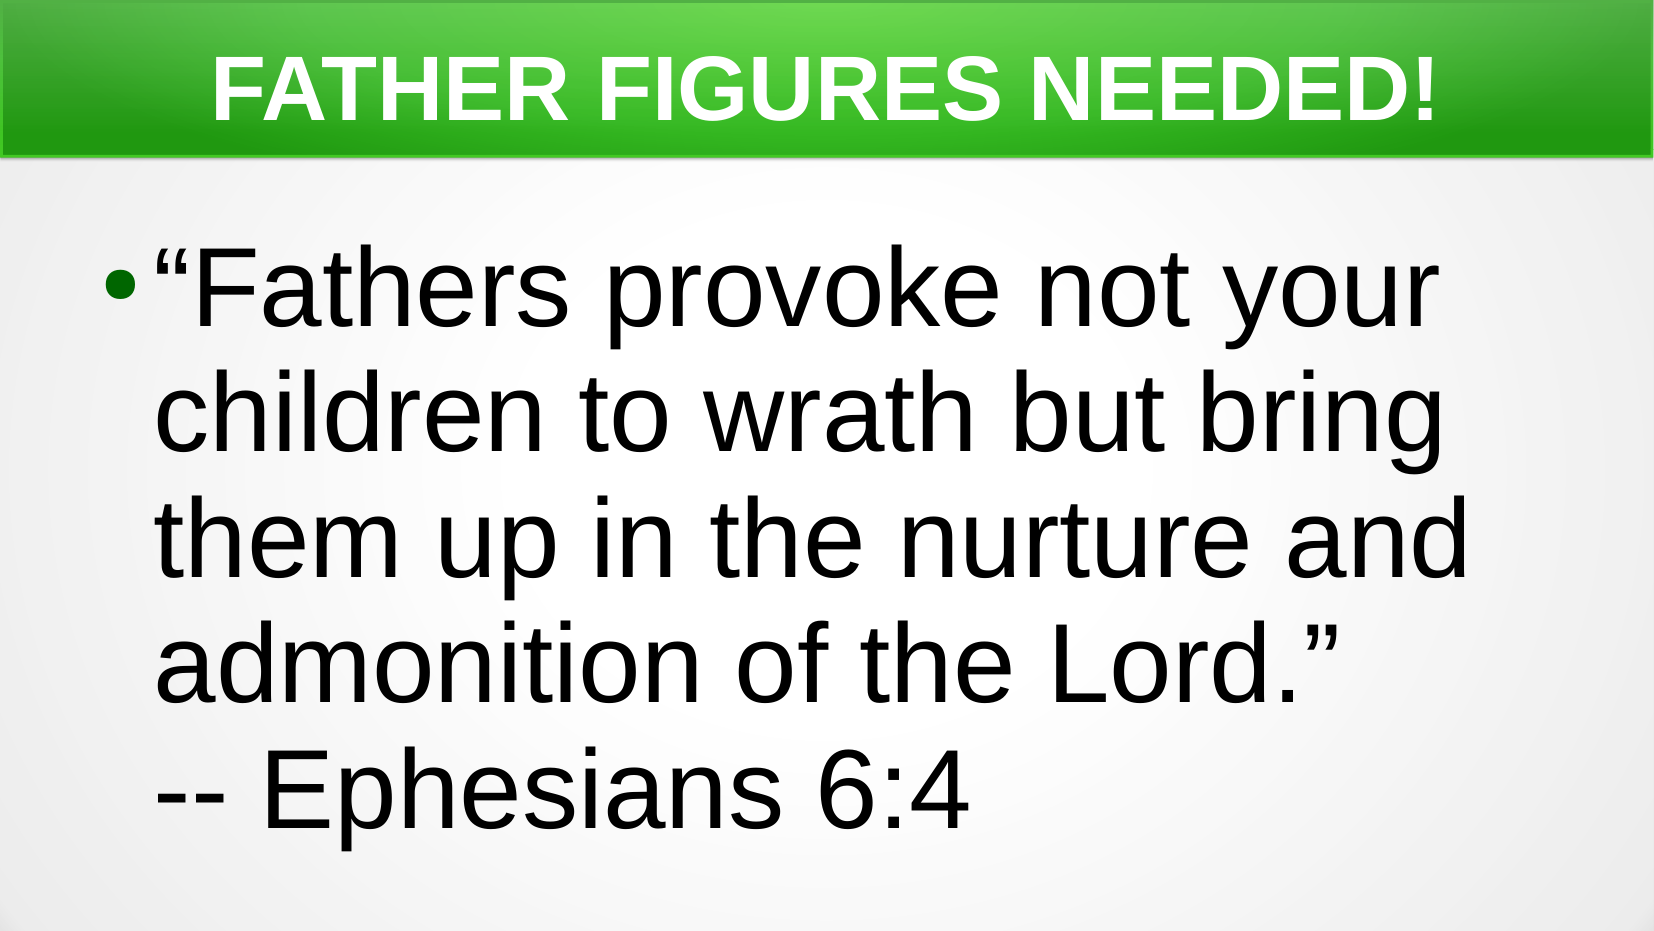

# FATHER FIGURES NEEDED!
“Fathers provoke not your children to wrath but bring them up in the nurture and admonition of the Lord.” -- Ephesians 6:4